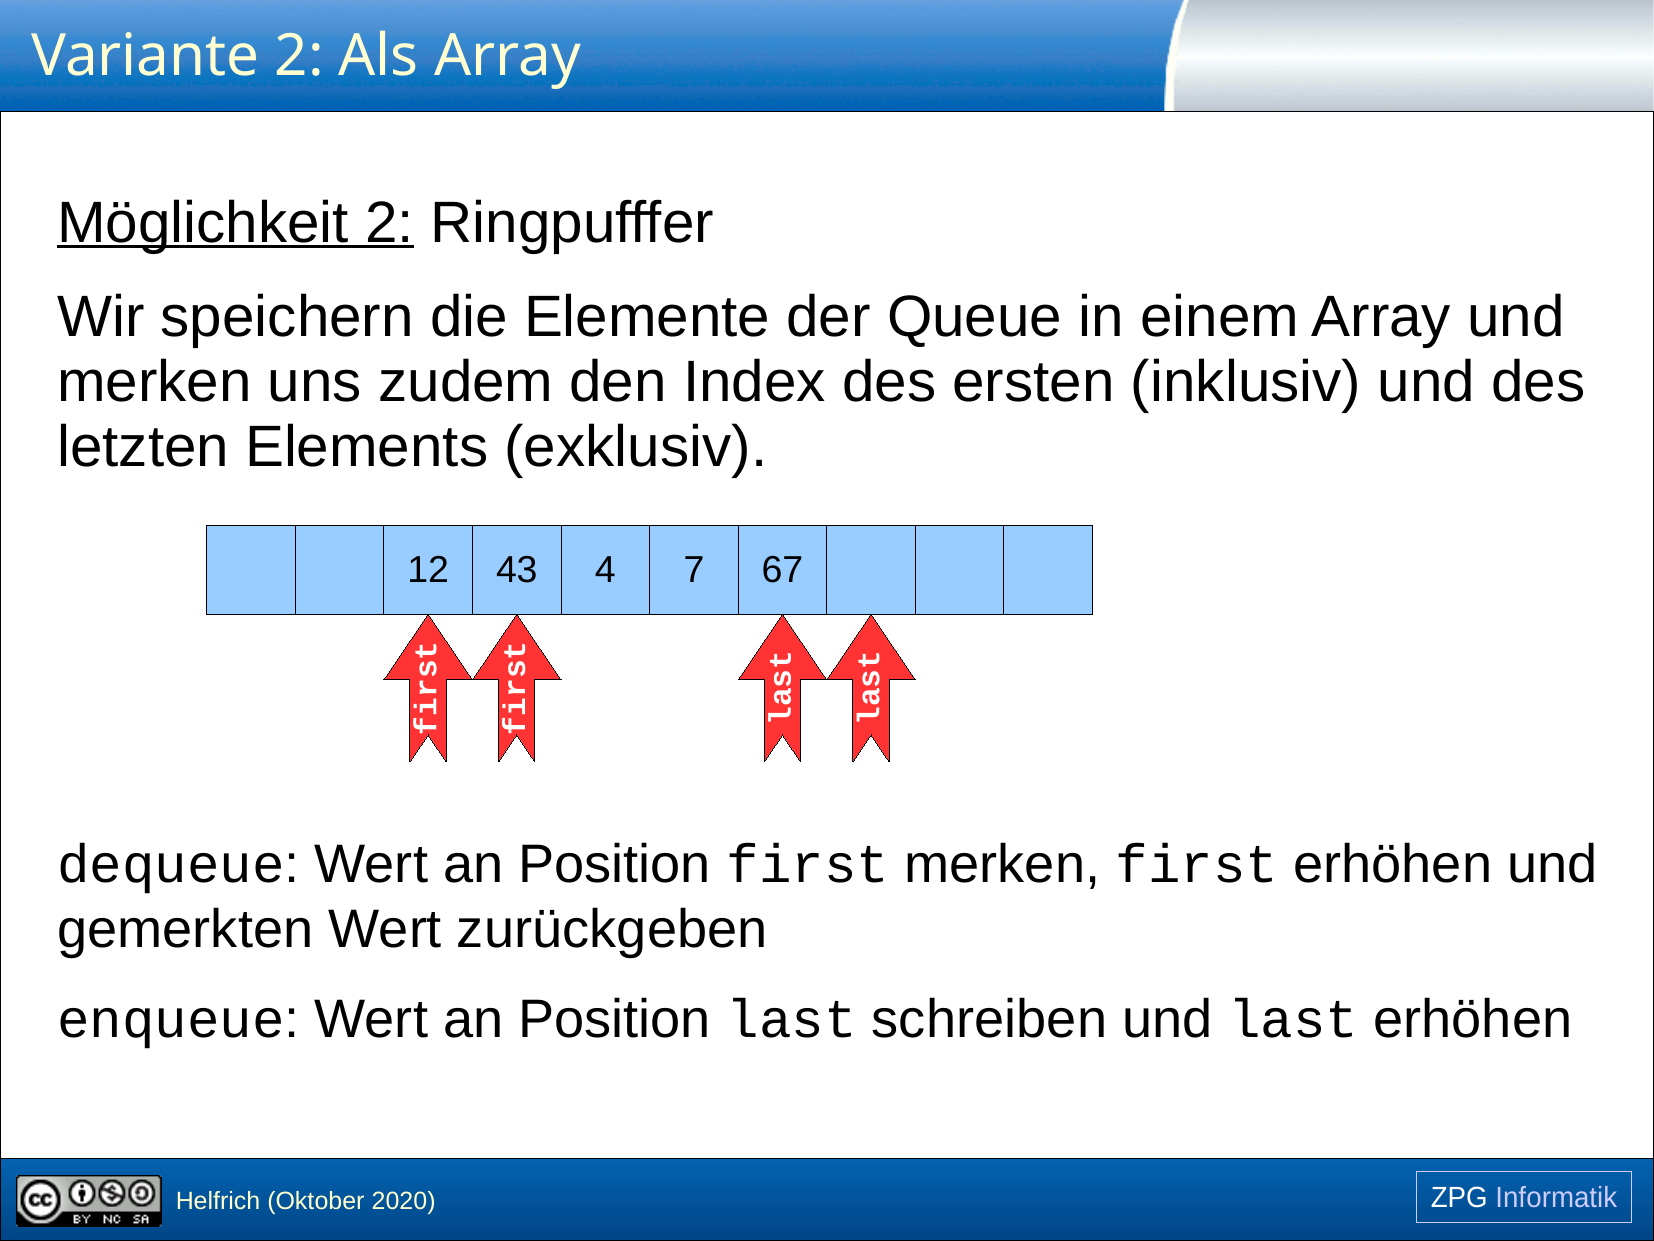

# Variante 2: Als Array
Möglichkeit 2: Ringpufffer
Wir speichern die Elemente der Queue in einem Array und merken uns zudem den Index des ersten (inklusiv) und des letzten Elements (exklusiv).
dequeue: Wert an Position first merken, first erhöhen und gemerkten Wert zurückgeben
enqueue: Wert an Position last schreiben und last erhöhen
12
43
4
7
67
first
first
last
last